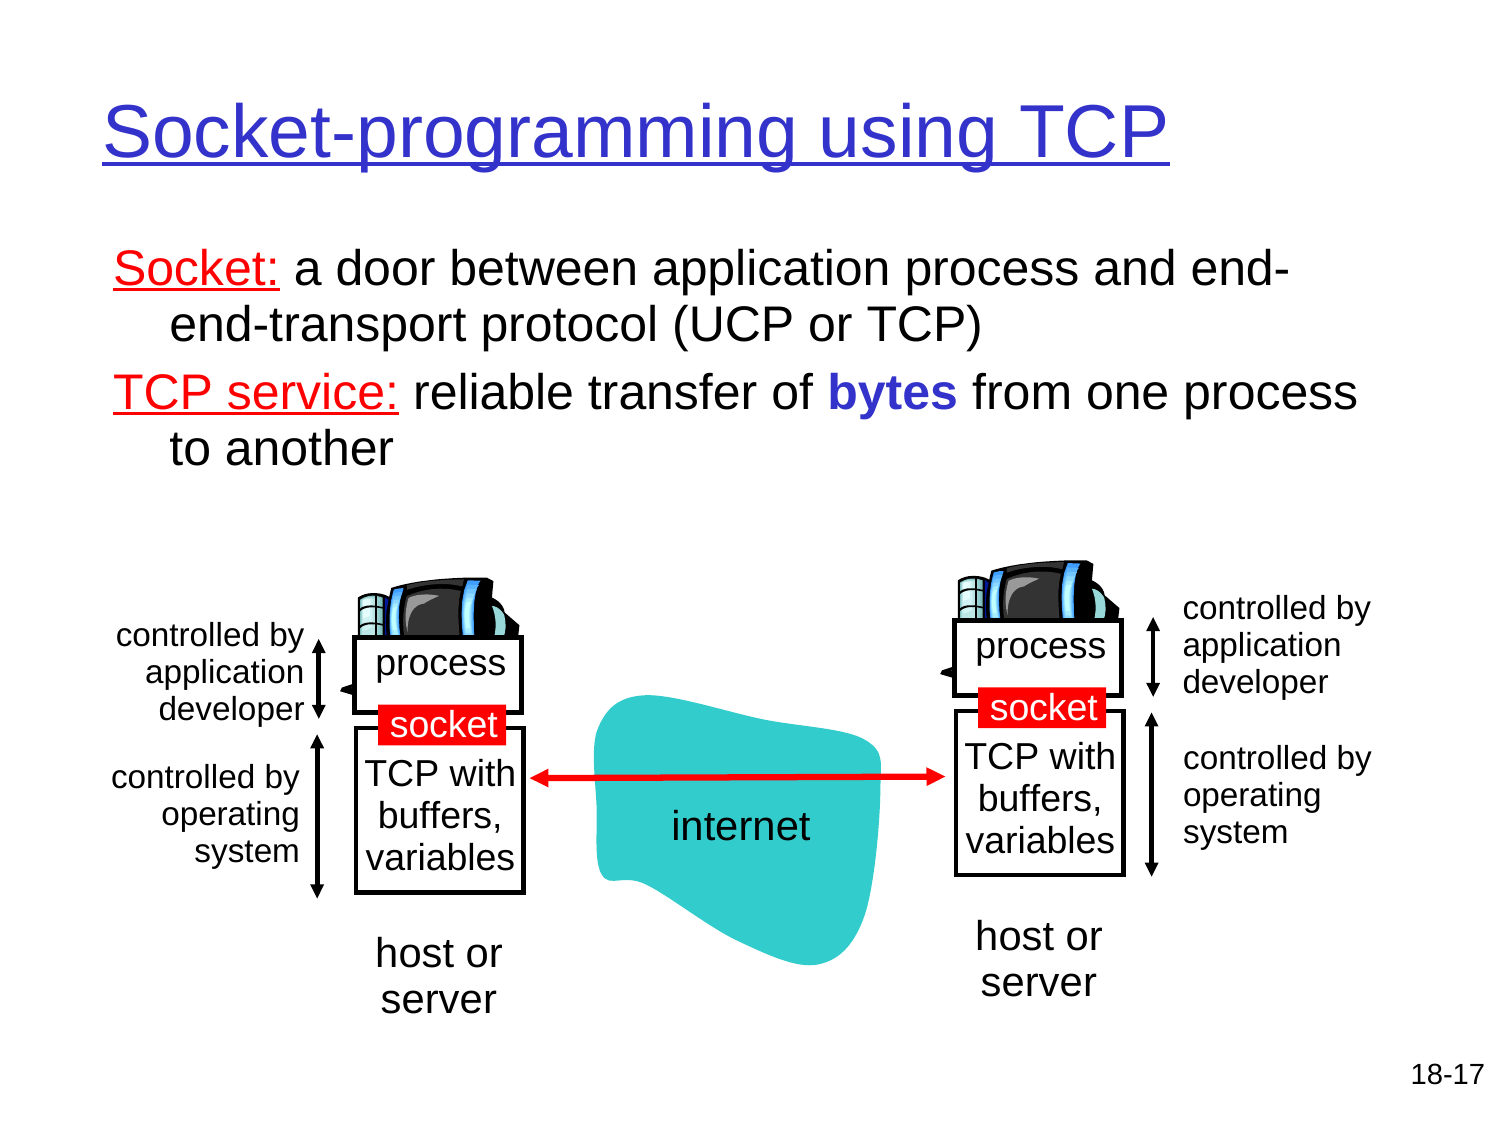

# Socket-programming using TCP
Socket: a door between application process and end-end-transport protocol (UCP or TCP)
TCP service: reliable transfer of bytes from one process to another
controlled by
application
developer
controlled by
application
developer
process
socket
TCP with
buffers,
variables
process
socket
TCP with
buffers,
variables
controlled by
operating
system
controlled by
operating
system
internet
host or
server
host or
server
17